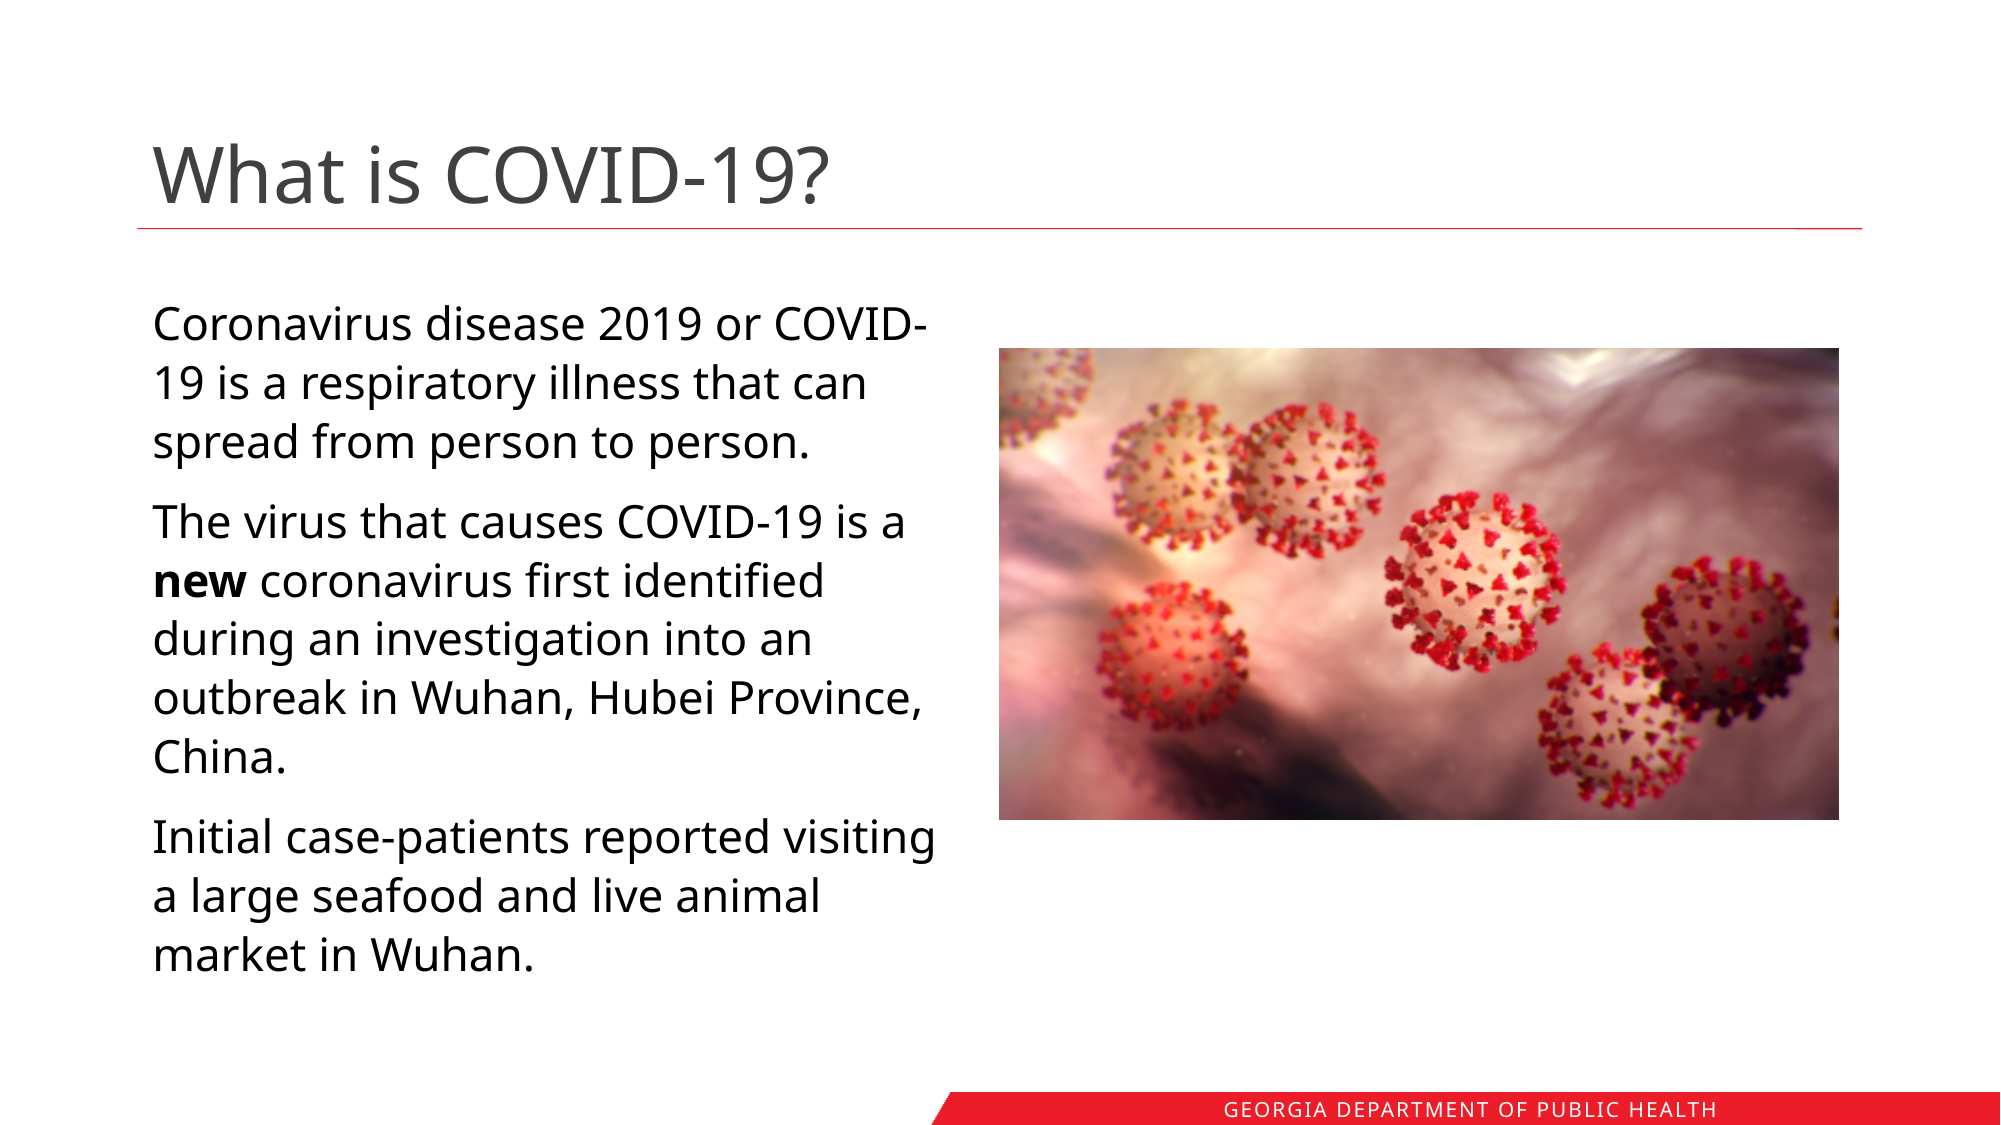

# What is COVID-19?
Coronavirus disease 2019 or COVID-19 is a respiratory illness that can spread from person to person.
The virus that causes COVID-19 is a new coronavirus first identified during an investigation into an outbreak in Wuhan, Hubei Province, China.
Initial case-patients reported visiting a large seafood and live animal market in Wuhan.